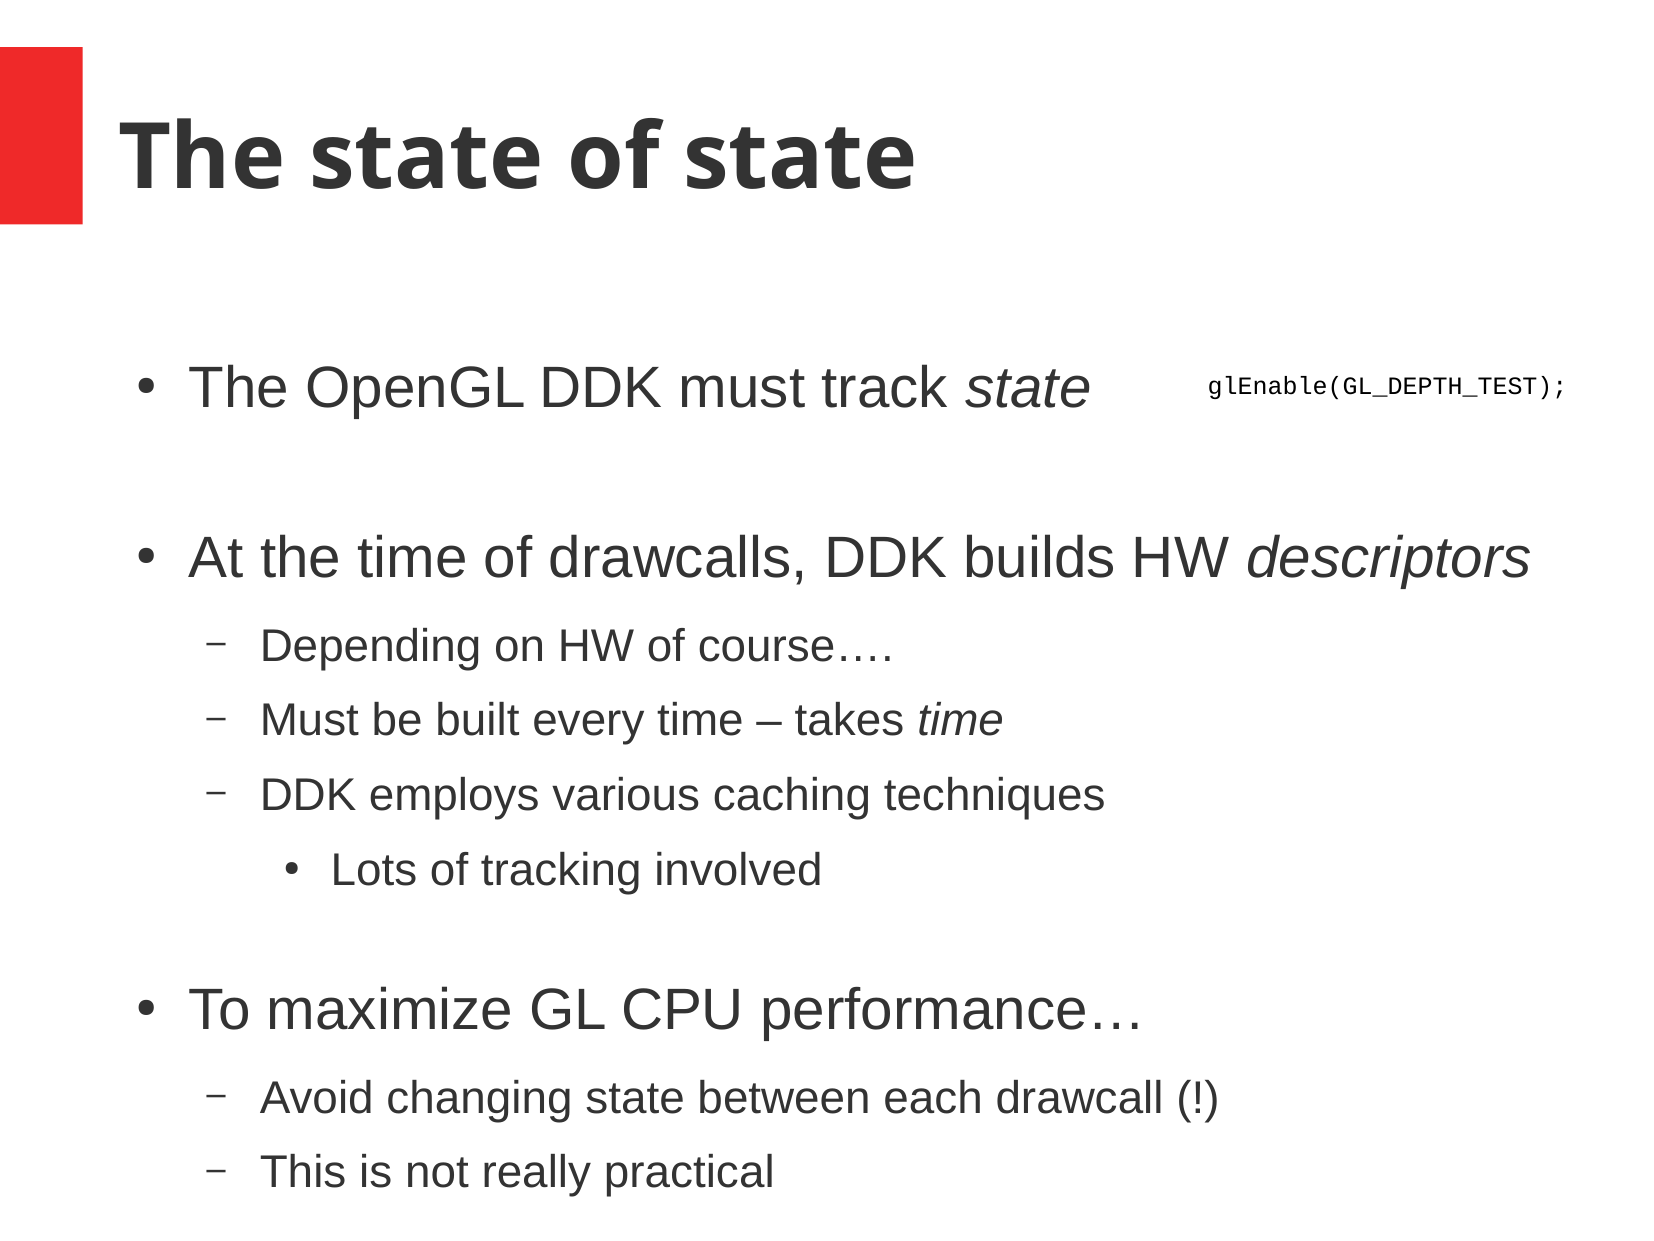

# The state of state
The OpenGL DDK must track state
At the time of drawcalls, DDK builds HW descriptors
Depending on HW of course….
Must be built every time – takes time
DDK employs various caching techniques
Lots of tracking involved
To maximize GL CPU performance…
Avoid changing state between each drawcall (!)
This is not really practical
glEnable(GL_DEPTH_TEST);